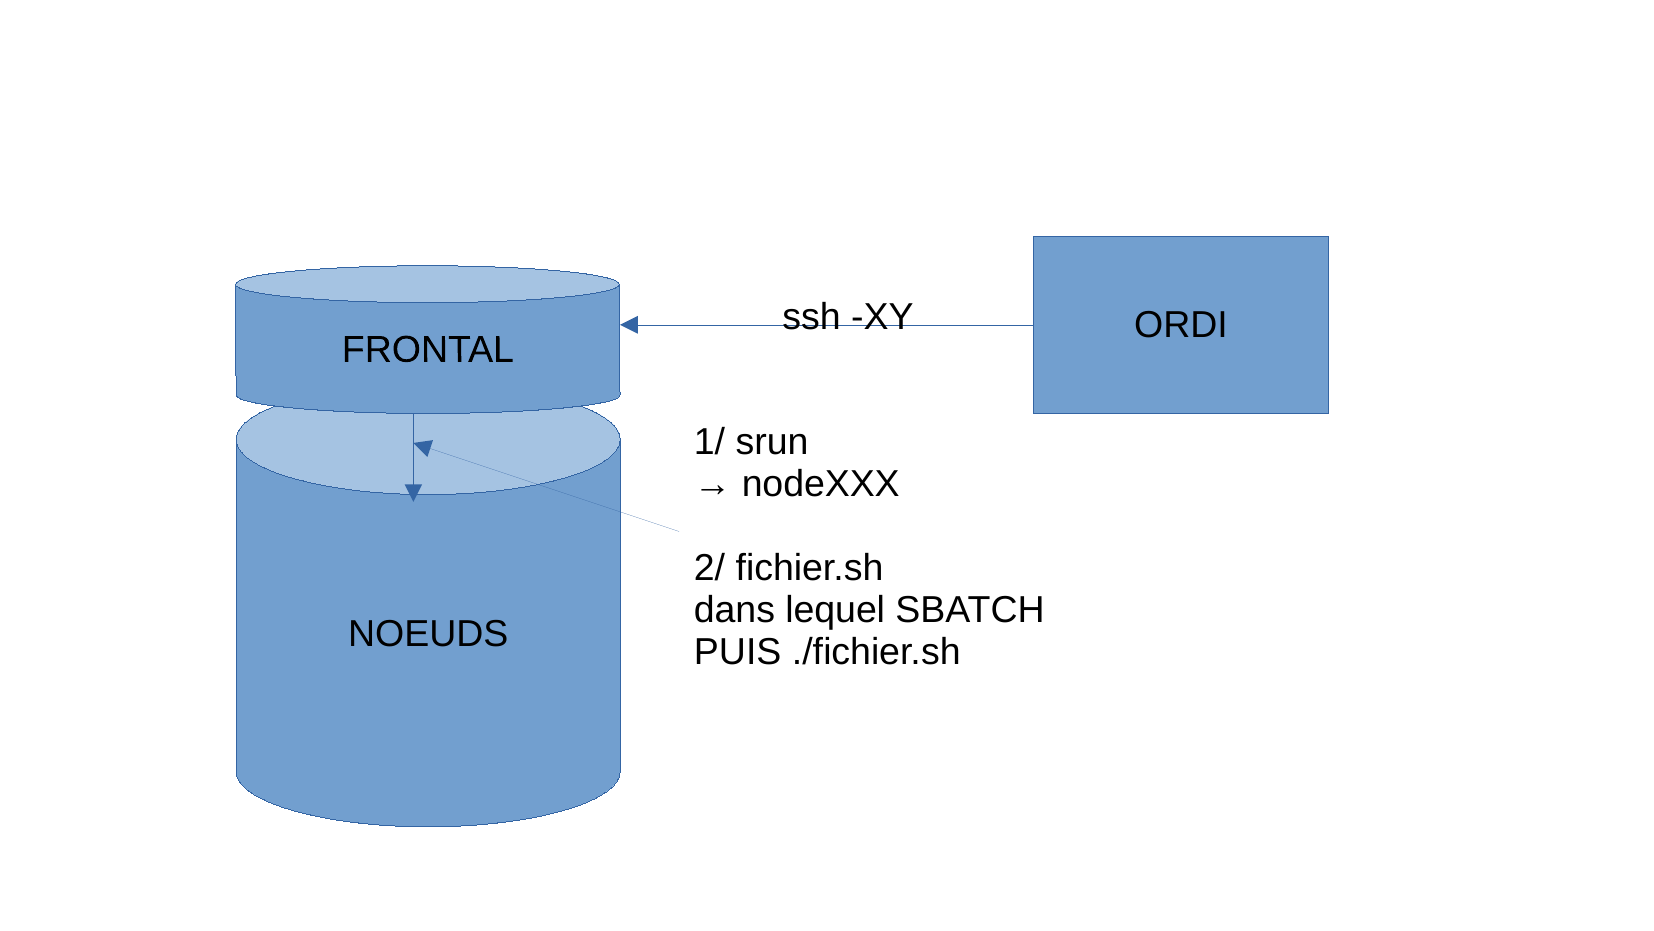

ORDI
FRONTAL
ssh -XY
NOEUDS
1/ srun
→ nodeXXX
2/ fichier.sh
dans lequel SBATCH
PUIS ./fichier.sh